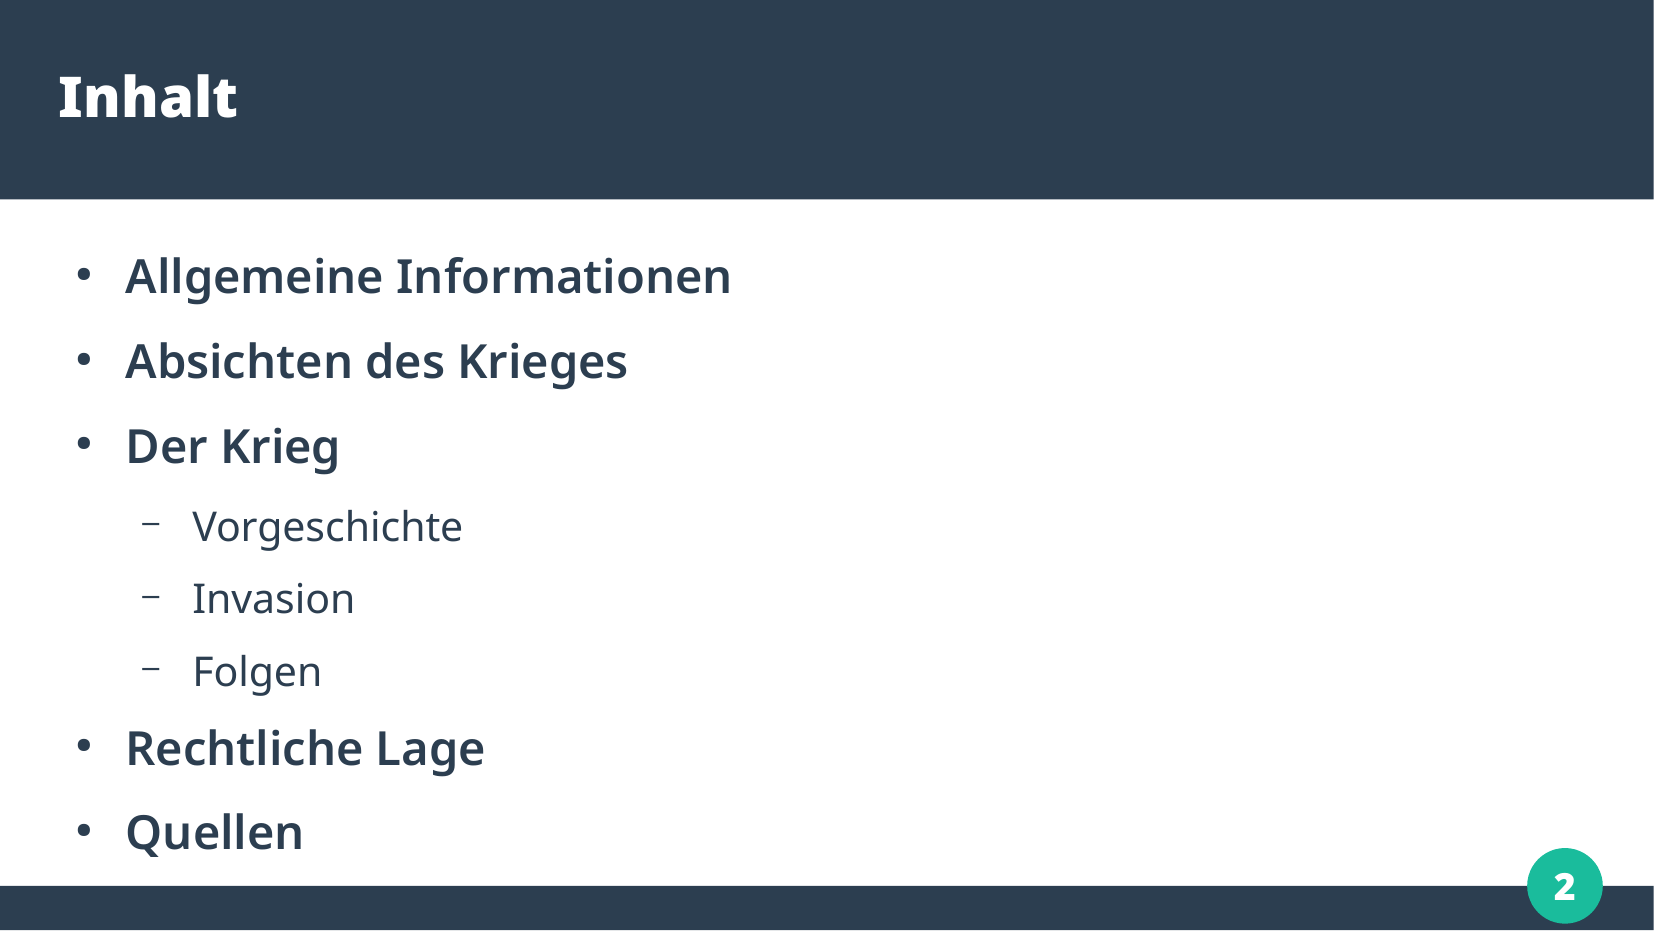

# Inhalt
Allgemeine Informationen
Absichten des Krieges
Der Krieg
Vorgeschichte
Invasion
Folgen
Rechtliche Lage
Quellen